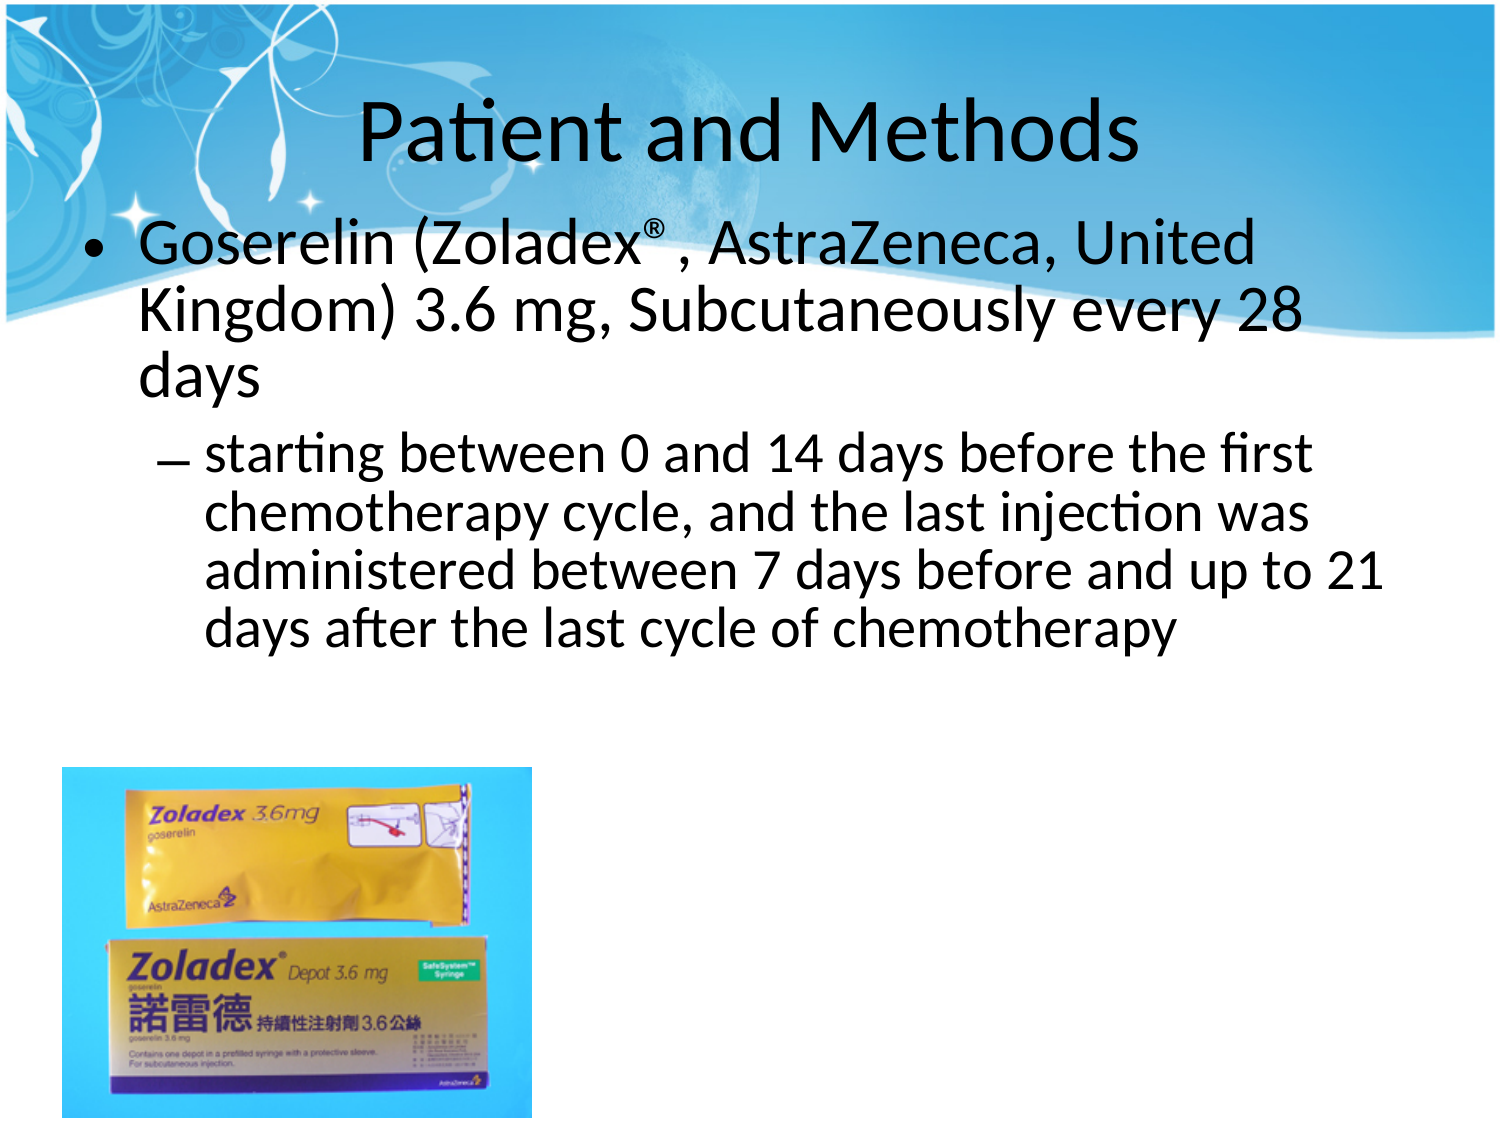

# Patient and Methods
Goserelin (Zoladex®, AstraZeneca, United Kingdom) 3.6 mg, Subcutaneously every 28 days
starting between 0 and 14 days before the first chemotherapy cycle, and the last injection was administered between 7 days before and up to 21 days after the last cycle of chemotherapy